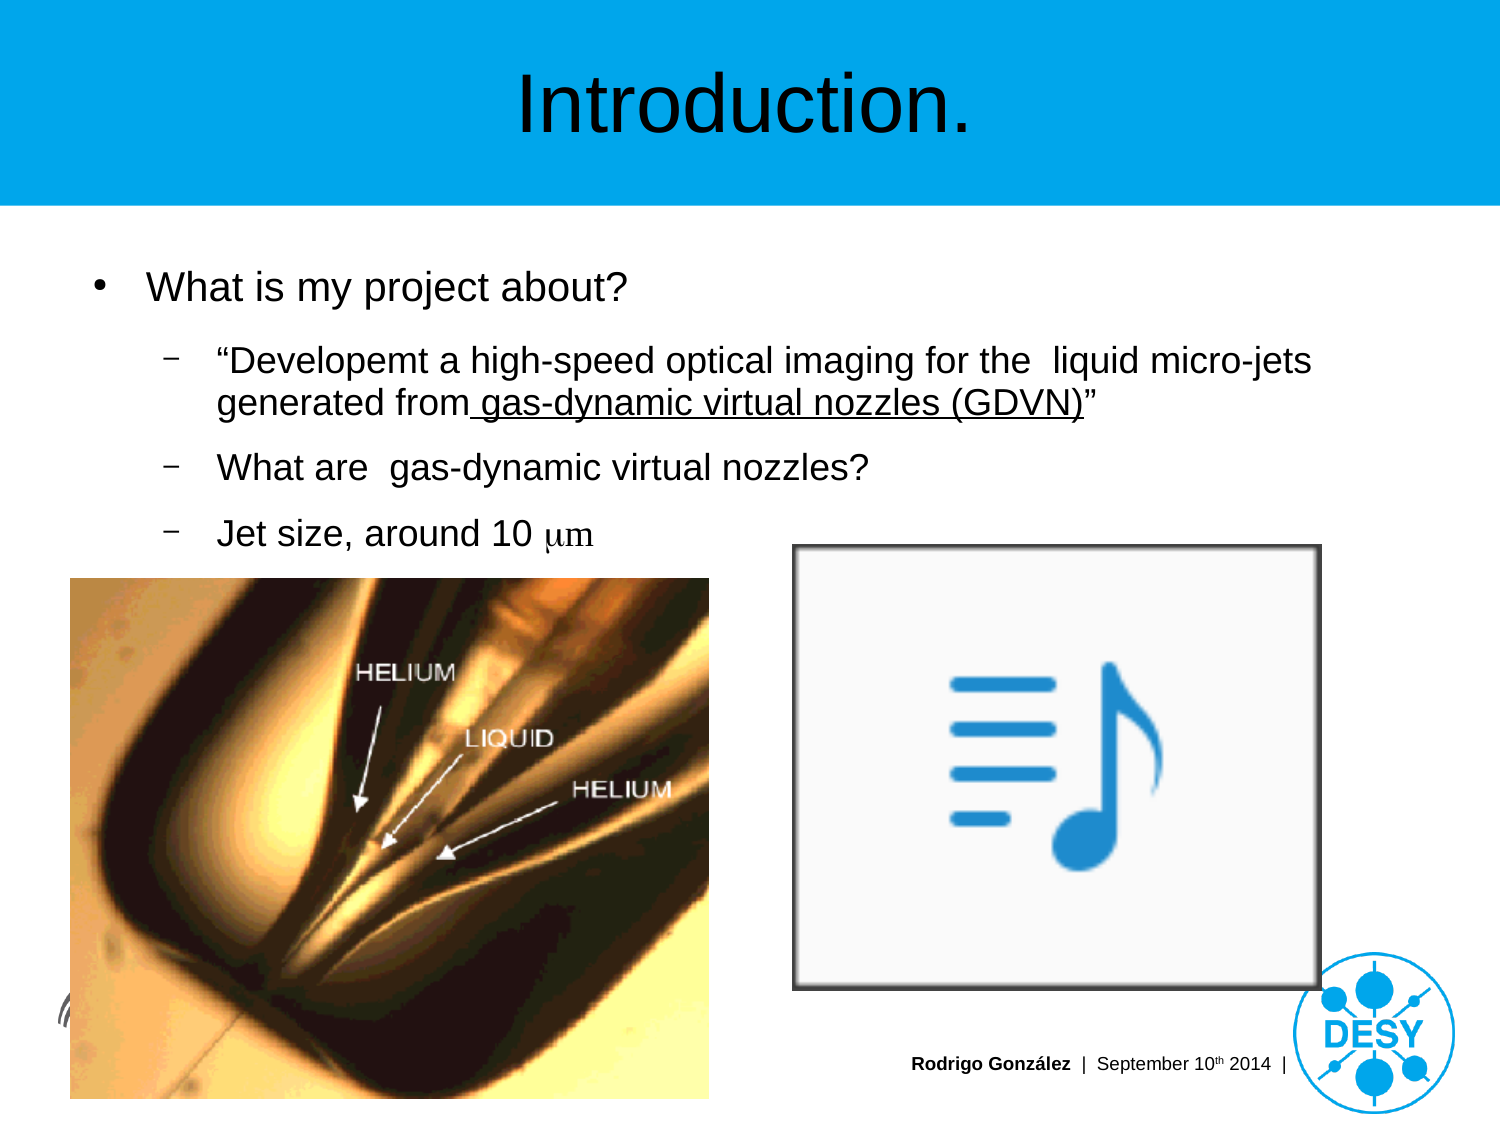

# Introduction.
What is my project about?
“Developemt a high-speed optical imaging for the liquid micro-jets generated from gas-dynamic virtual nozzles (GDVN)”
What are gas-dynamic virtual nozzles?
Jet size, around 10 mm
.